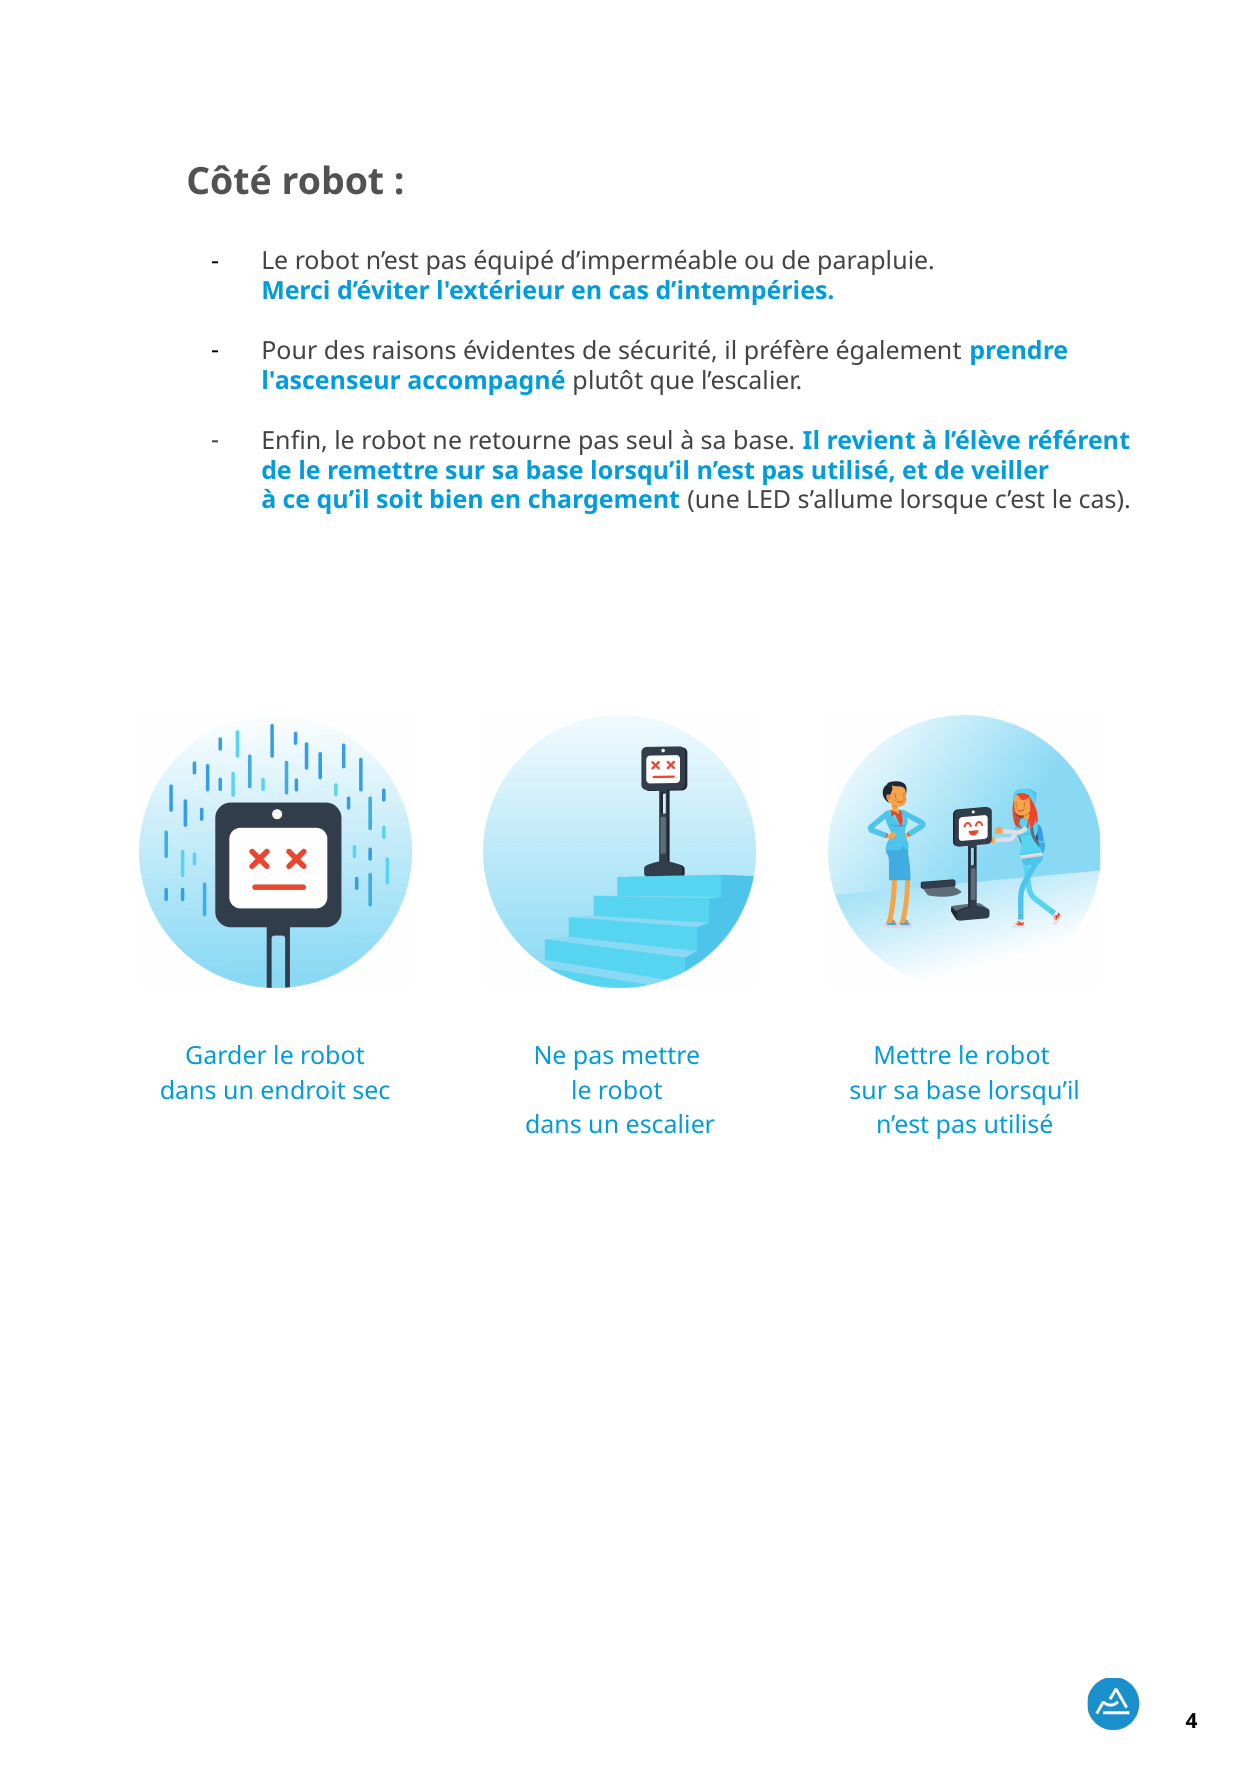

Côté robot :
Le robot n’est pas équipé d’imperméable ou de parapluie.
Merci d’éviter l'extérieur en cas d’intempéries.
Pour des raisons évidentes de sécurité, il préfère également prendre l'ascenseur accompagné plutôt que l’escalier.
Enfin, le robot ne retourne pas seul à sa base. Il revient à l’élève référent
de le remettre sur sa base lorsqu’il n’est pas utilisé, et de veiller
à ce qu’il soit bien en chargement (une LED s’allume lorsque c’est le cas).
Garder le robot dans un endroit sec
Ne pas mettre
le robot
dans un escalier
Mettre le robot
sur sa base lorsqu’il n’est pas utilisé
4